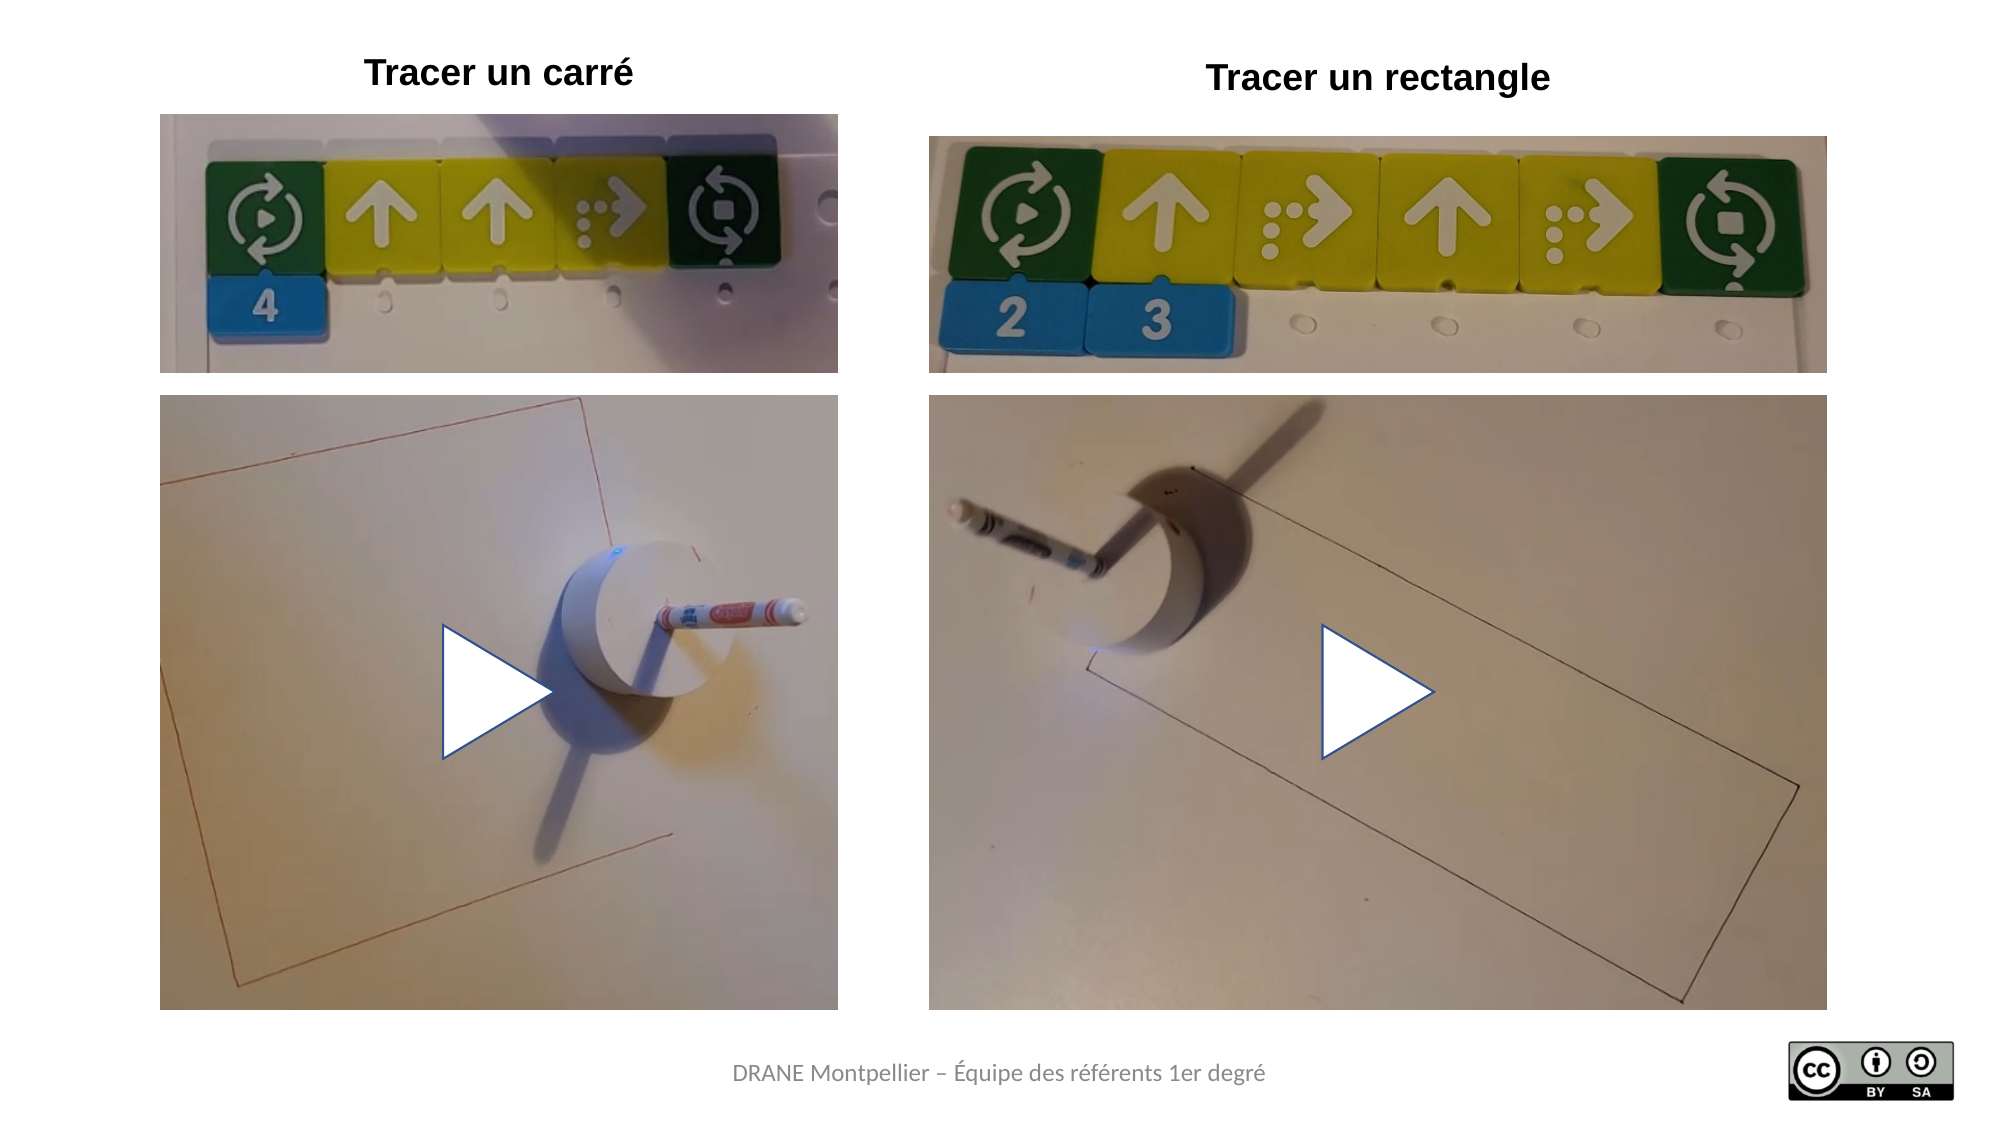

Tracer un carré
Tracer un rectangle
DRANE Montpellier – Équipe des référents 1er degré